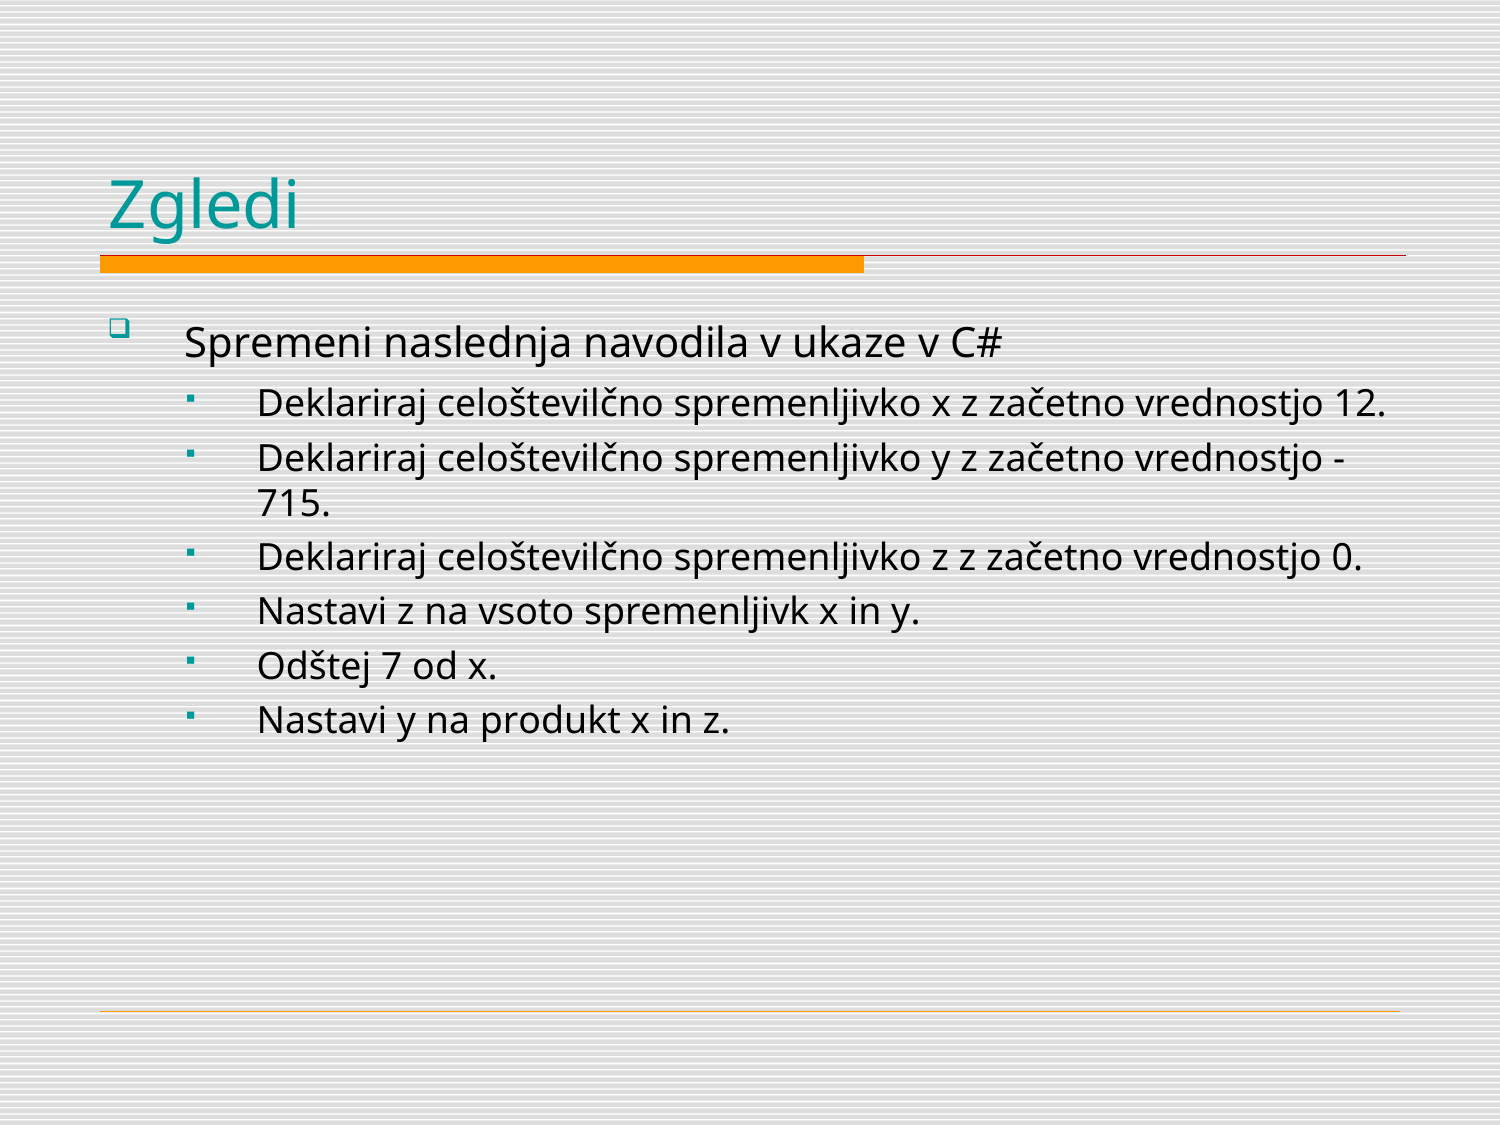

# Zgledi
Spremeni naslednja navodila v ukaze v C#
Deklariraj celoštevilčno spremenljivko x z začetno vrednostjo 12.
Deklariraj celoštevilčno spremenljivko y z začetno vrednostjo -715.
Deklariraj celoštevilčno spremenljivko z z začetno vrednostjo 0.
Nastavi z na vsoto spremenljivk x in y.
Odštej 7 od x.
Nastavi y na produkt x in z.